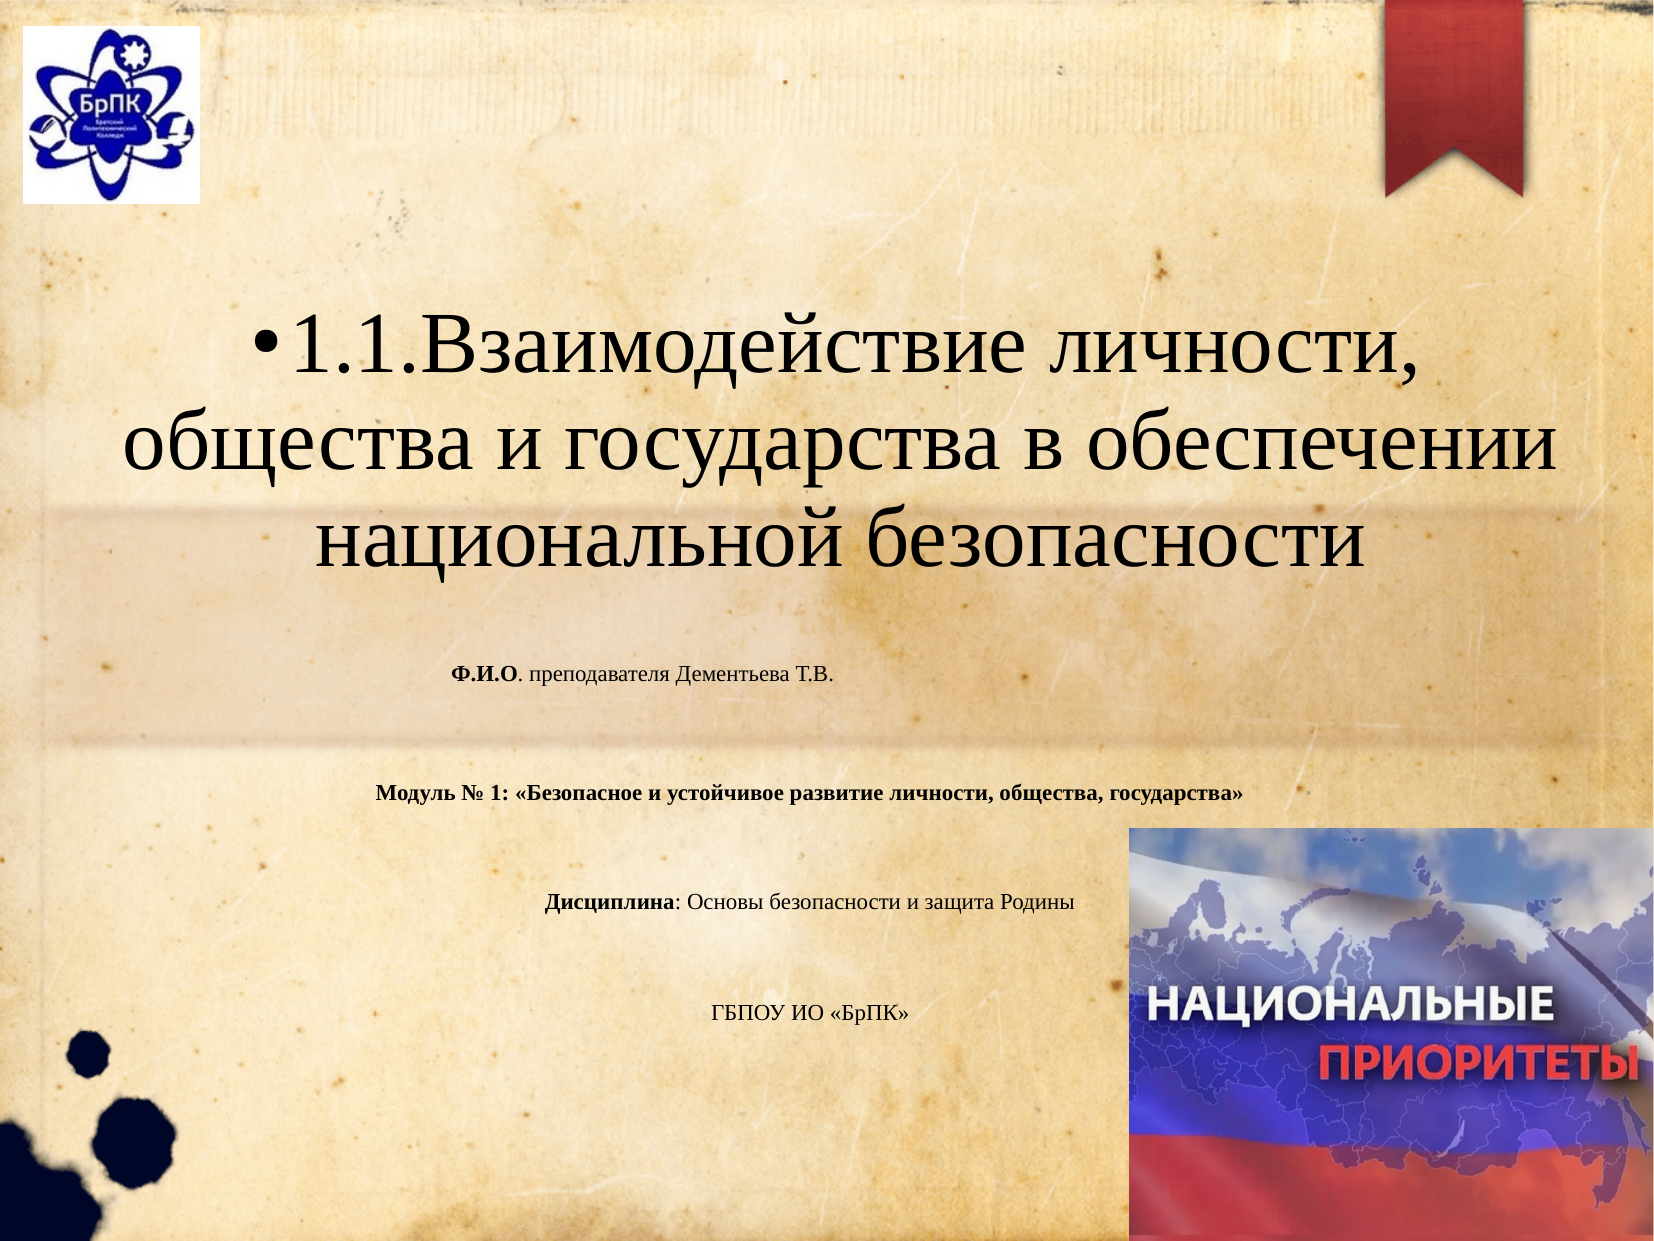

# 1.1.Взаимодействие личности, общества и государства в обеспечении национальной безопасности
Модуль № 1: «Безопасное и устойчивое развитие личности, общества, государства»
Дисциплина: Основы безопасности и защита Родины
ГБПОУ ИО «БрПК»